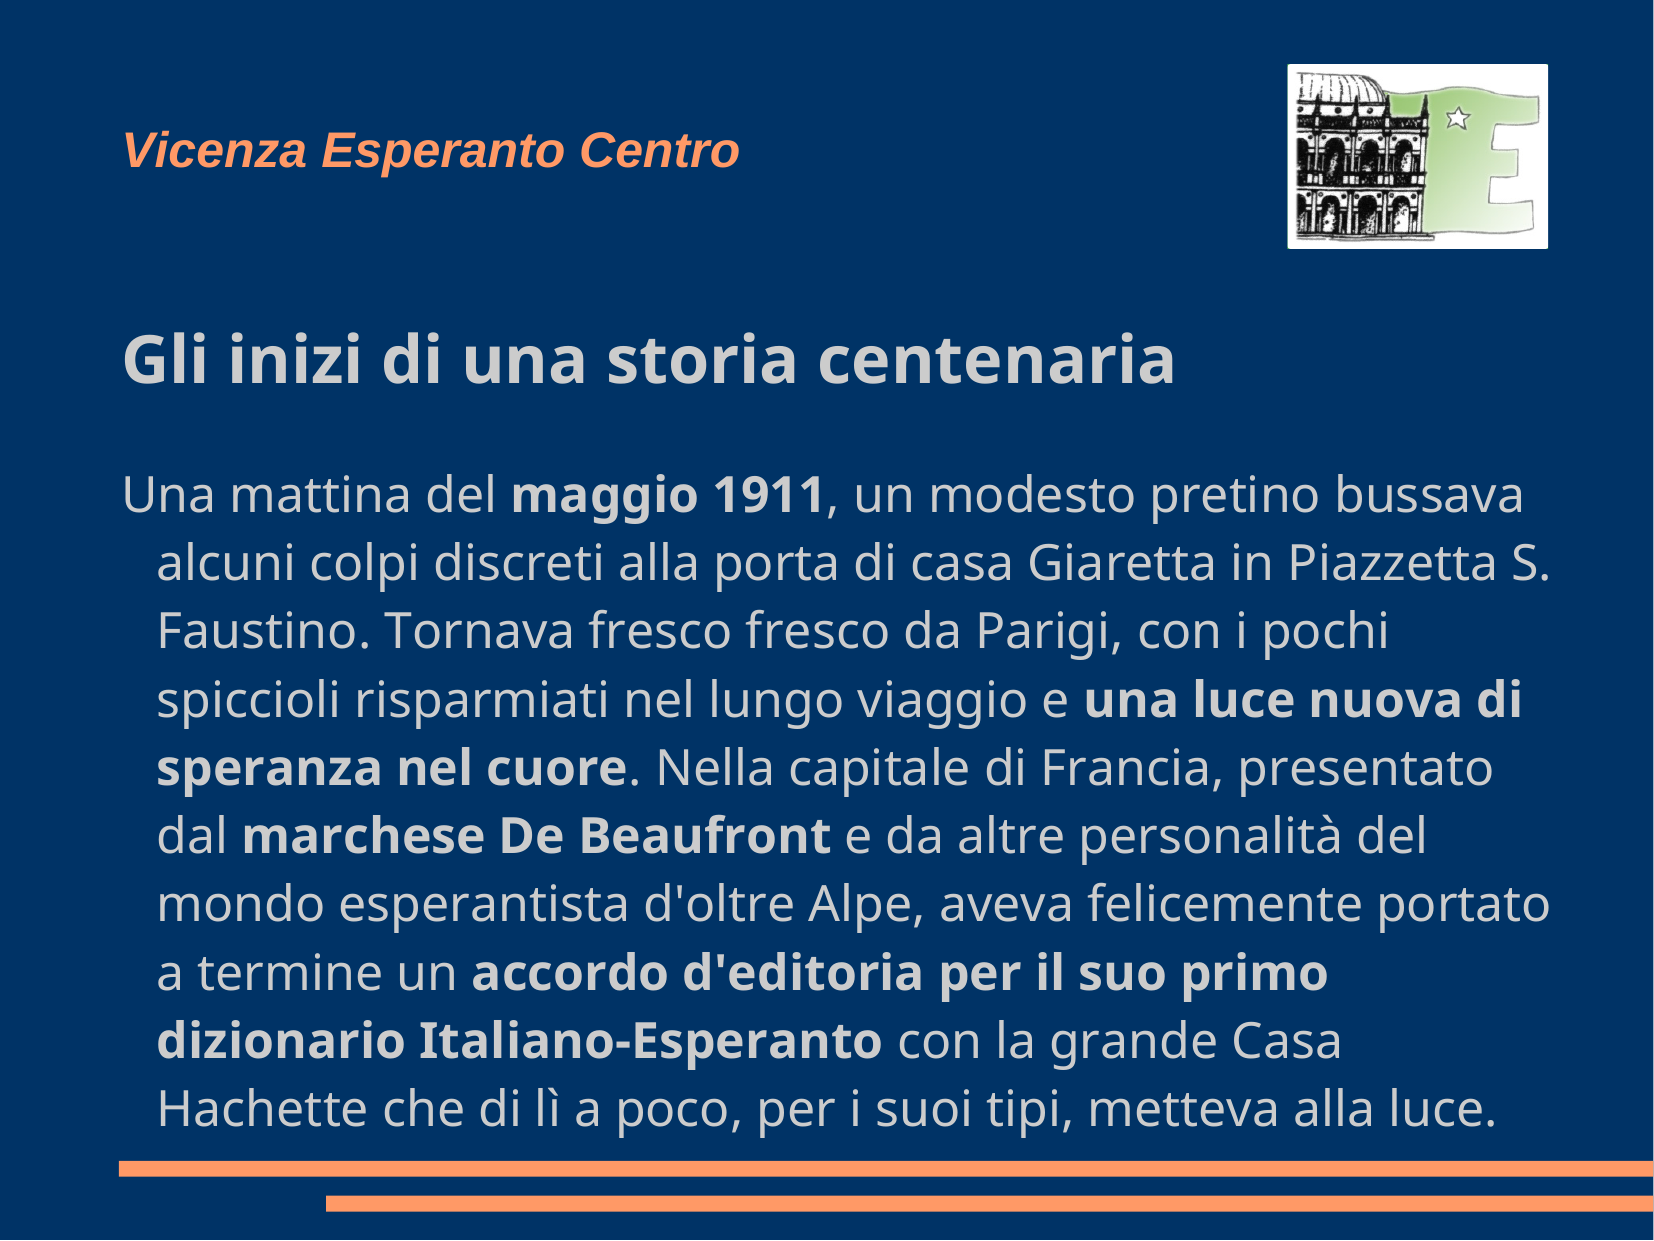

# Vicenza Esperanto Centro
Gli inizi di una storia centenaria
Una mattina del maggio 1911, un modesto pretino bussava alcuni colpi discreti alla porta di casa Giaretta in Piazzetta S. Faustino. Tornava fresco fresco da Parigi, con i pochi spiccioli risparmiati nel lungo viaggio e una luce nuova di speranza nel cuore. Nella capitale di Francia, presentato dal marchese De Beaufront e da altre personalità del mondo esperantista d'oltre Alpe, aveva felicemente portato a termine un accordo d'editoria per il suo primo dizionario Italiano-Esperanto con la grande Casa Hachette che di lì a poco, per i suoi tipi, metteva alla luce.